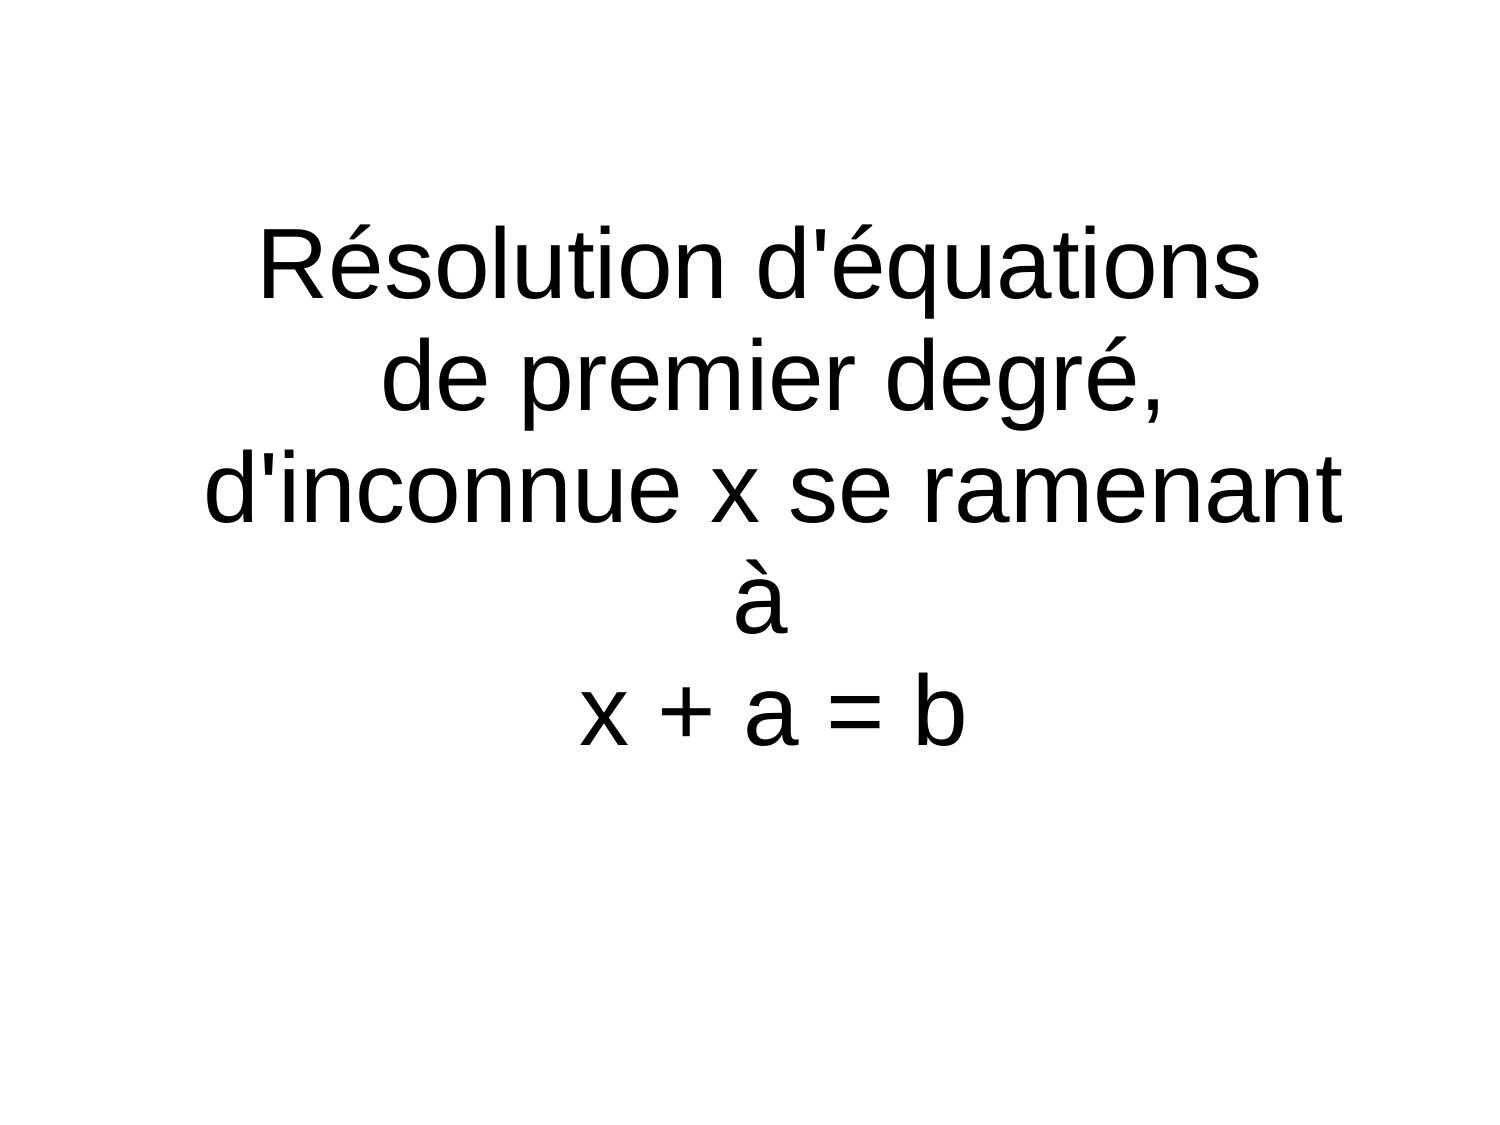

Résolution d'équations
de premier degré, d'inconnue x se ramenant à
x + a = b